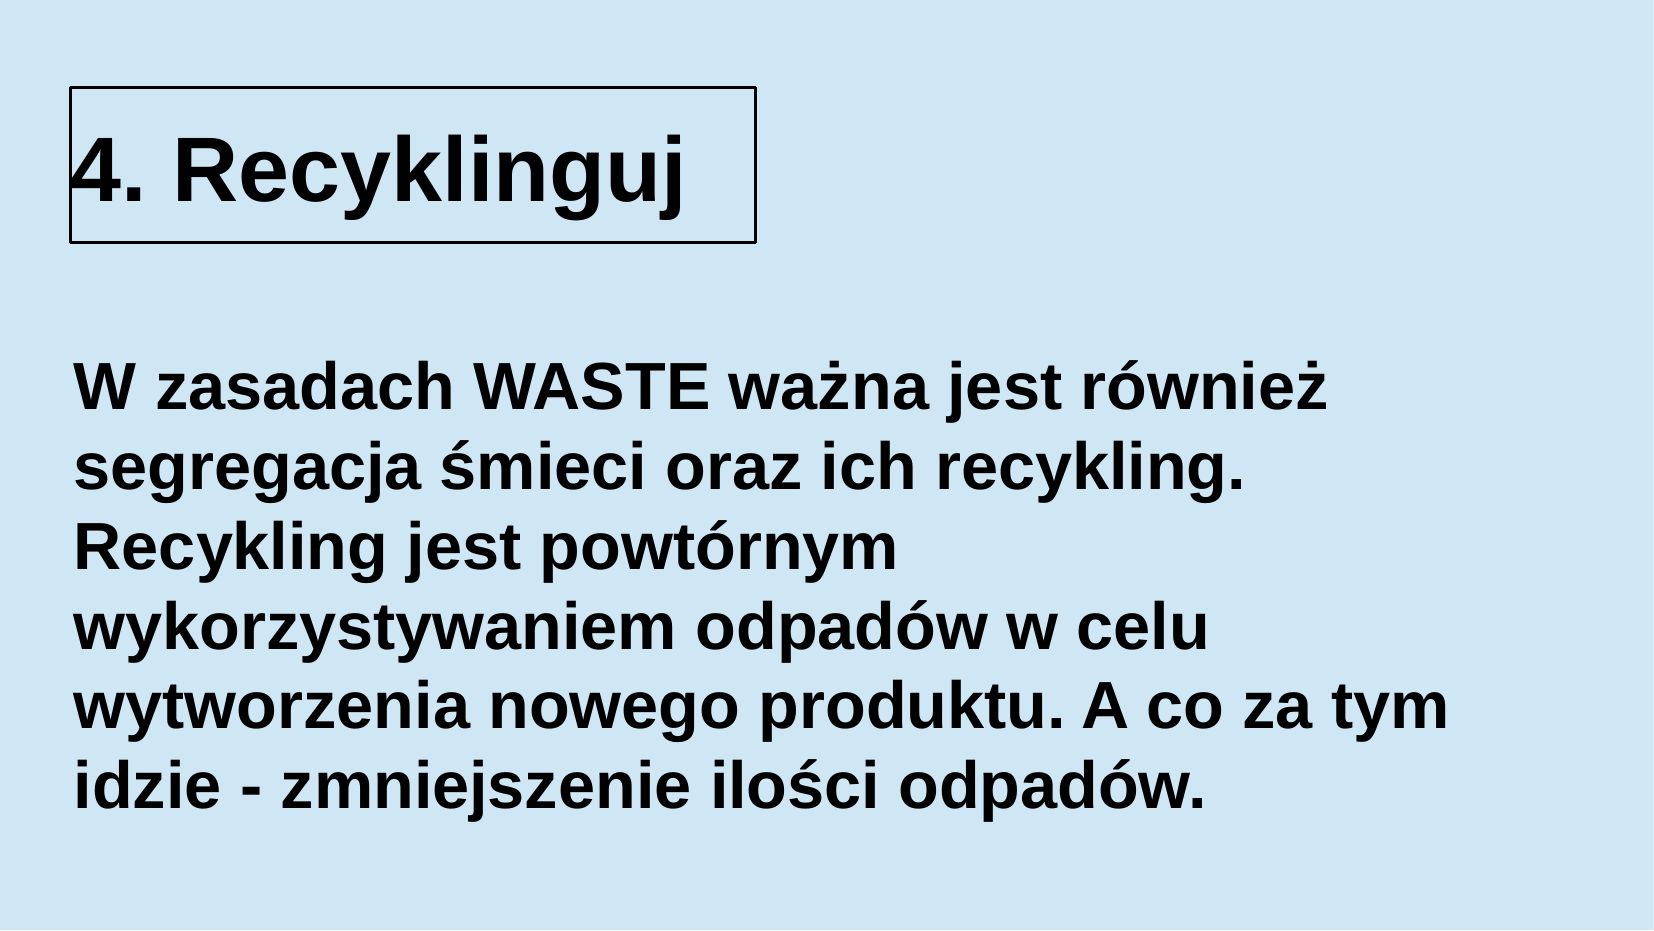

4. Recyklinguj
W zasadach WASTE ważna jest również segregacja śmieci oraz ich recykling. Recykling jest powtórnym wykorzystywaniem odpadów w celu wytworzenia nowego produktu. A co za tym idzie - zmniejszenie ilości odpadów.